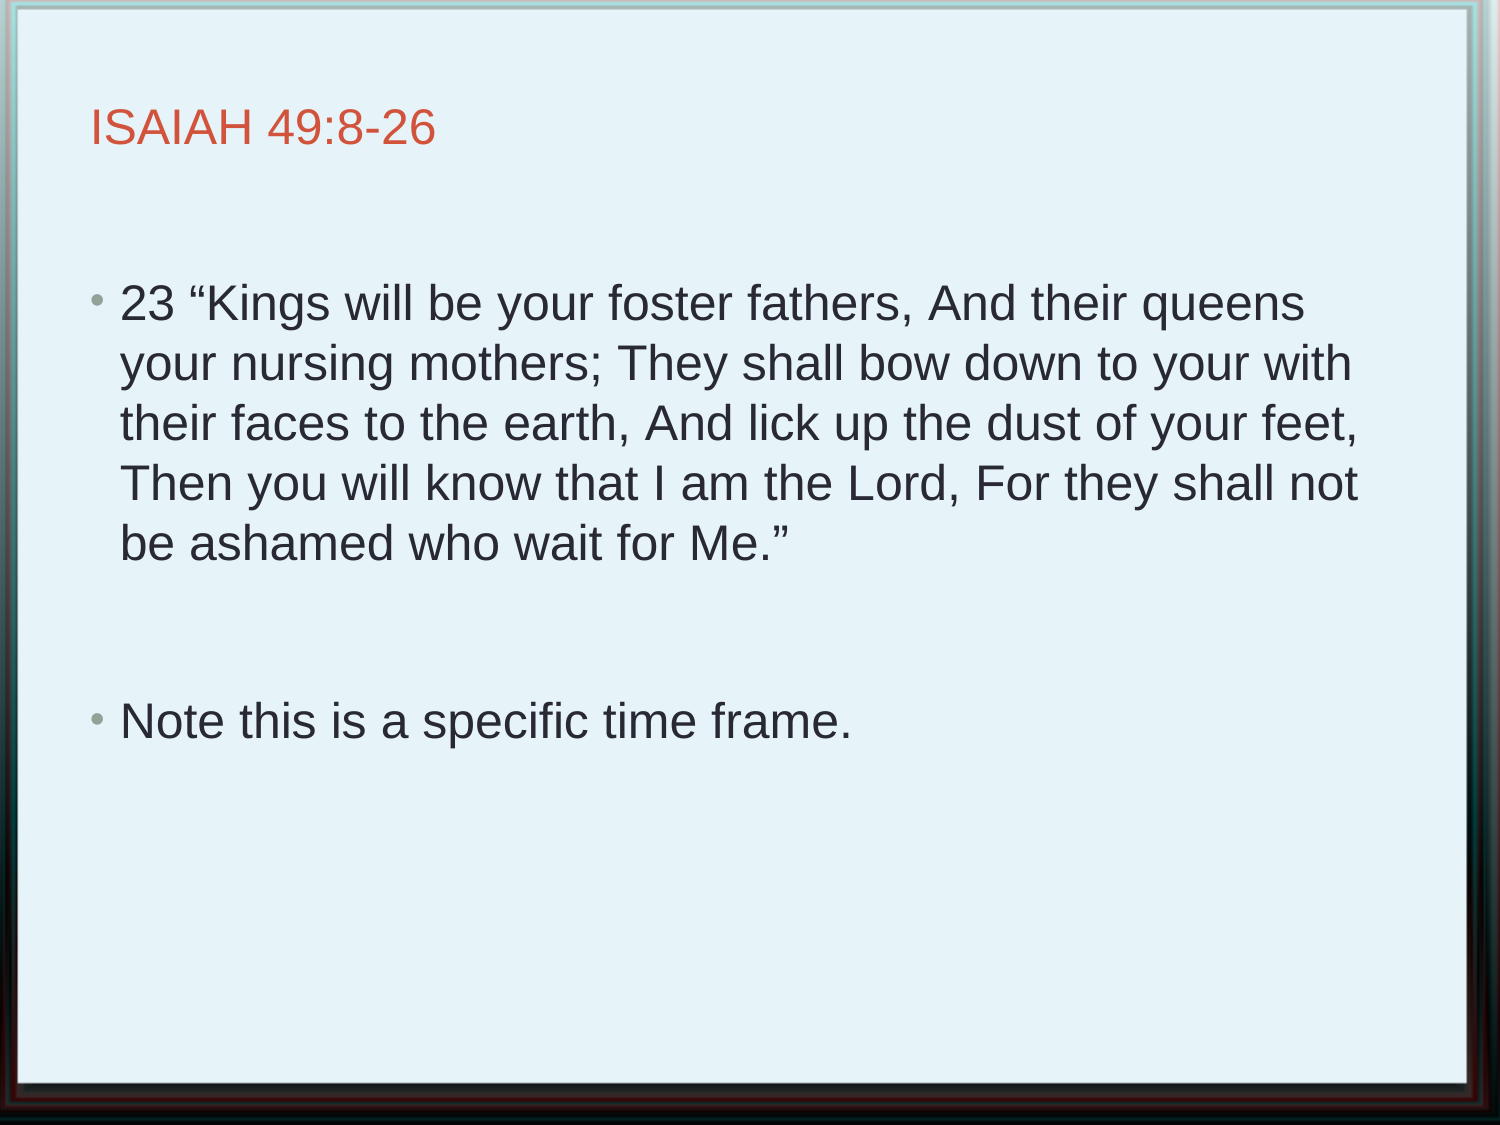

# ISAIAH 49:8-26
23 “Kings will be your foster fathers, And their queens your nursing mothers; They shall bow down to your with their faces to the earth, And lick up the dust of your feet, Then you will know that I am the Lord, For they shall not be ashamed who wait for Me.”
Note this is a specific time frame.